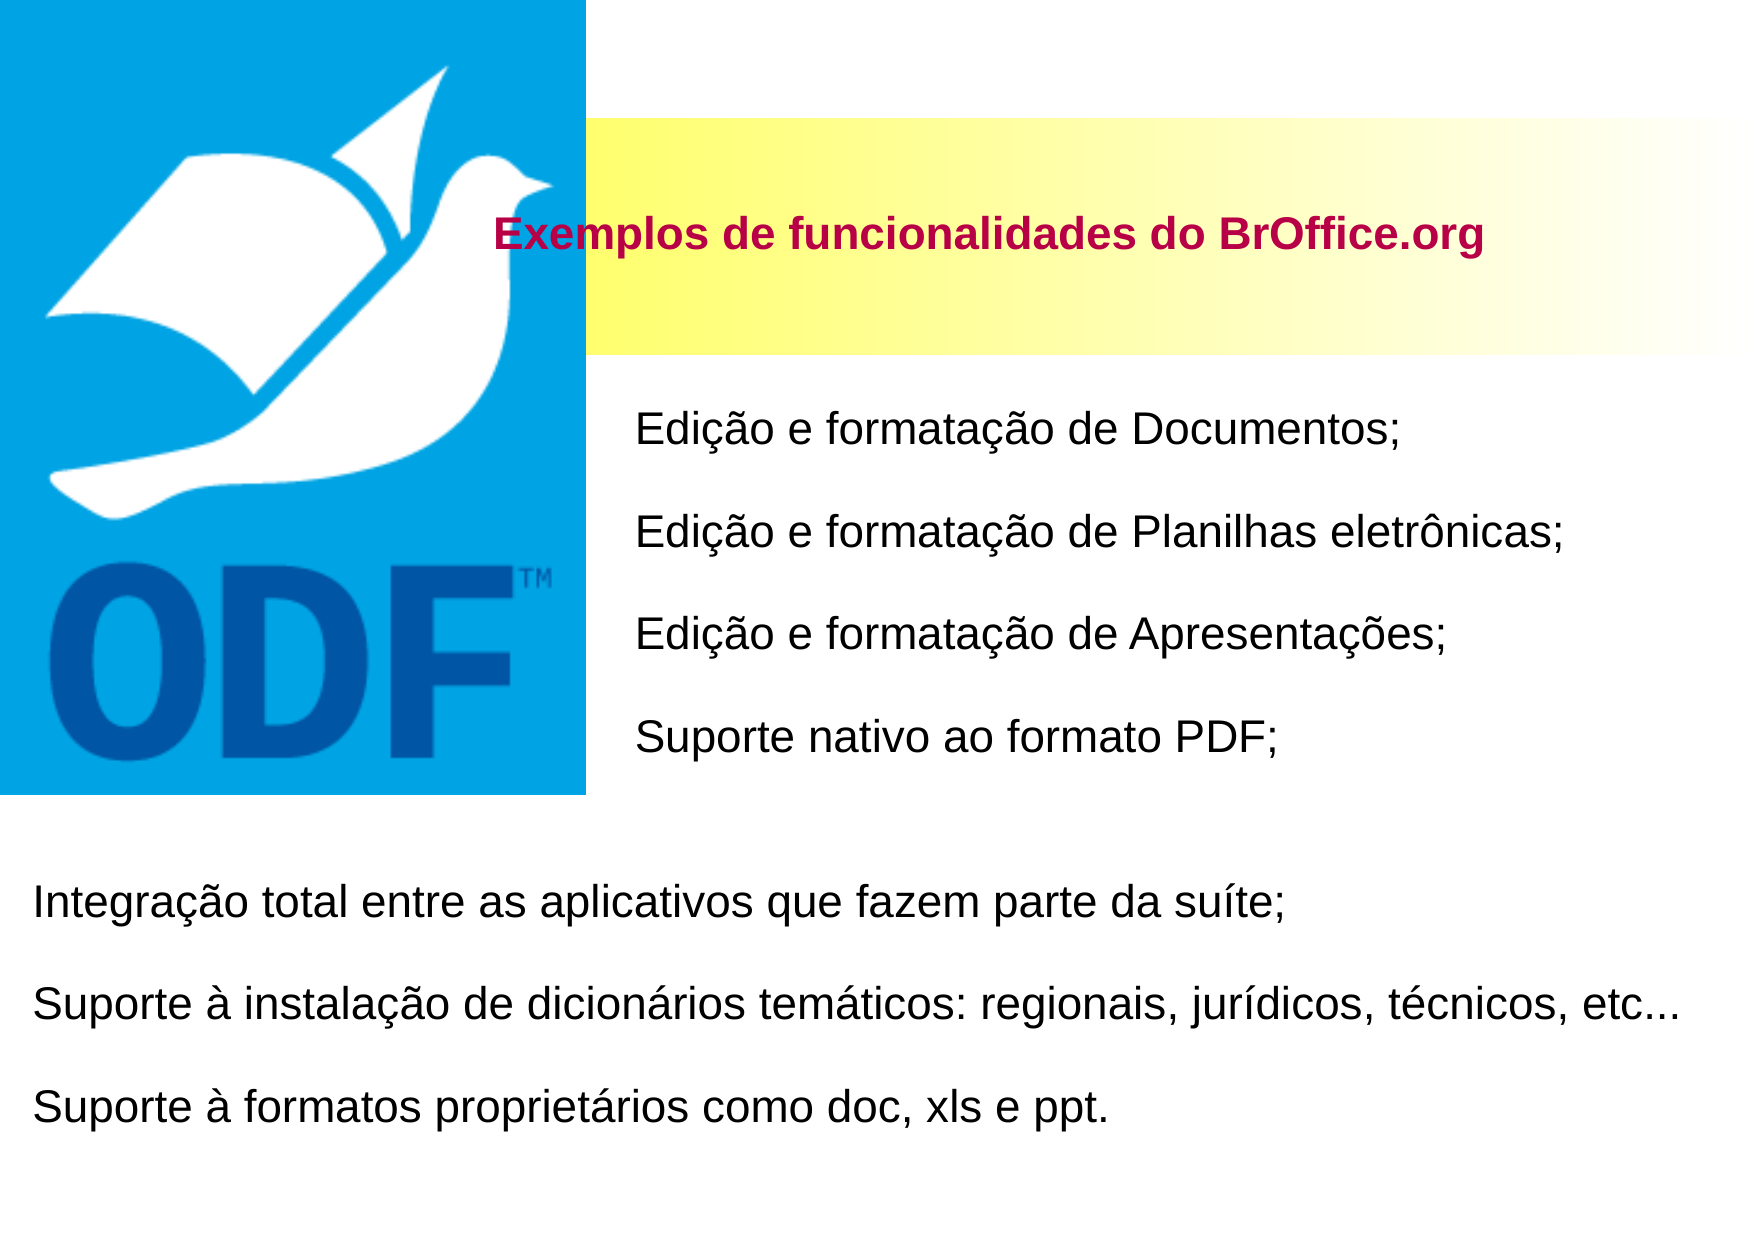

Exemplos de funcionalidades do BrOffice.org
Edição e formatação de Documentos;
Edição e formatação de Planilhas eletrônicas;
Edição e formatação de Apresentações;
Suporte nativo ao formato PDF;
Integração total entre as aplicativos que fazem parte da suíte;
Suporte à instalação de dicionários temáticos: regionais, jurídicos, técnicos, etc...
Suporte à formatos proprietários como doc, xls e ppt.